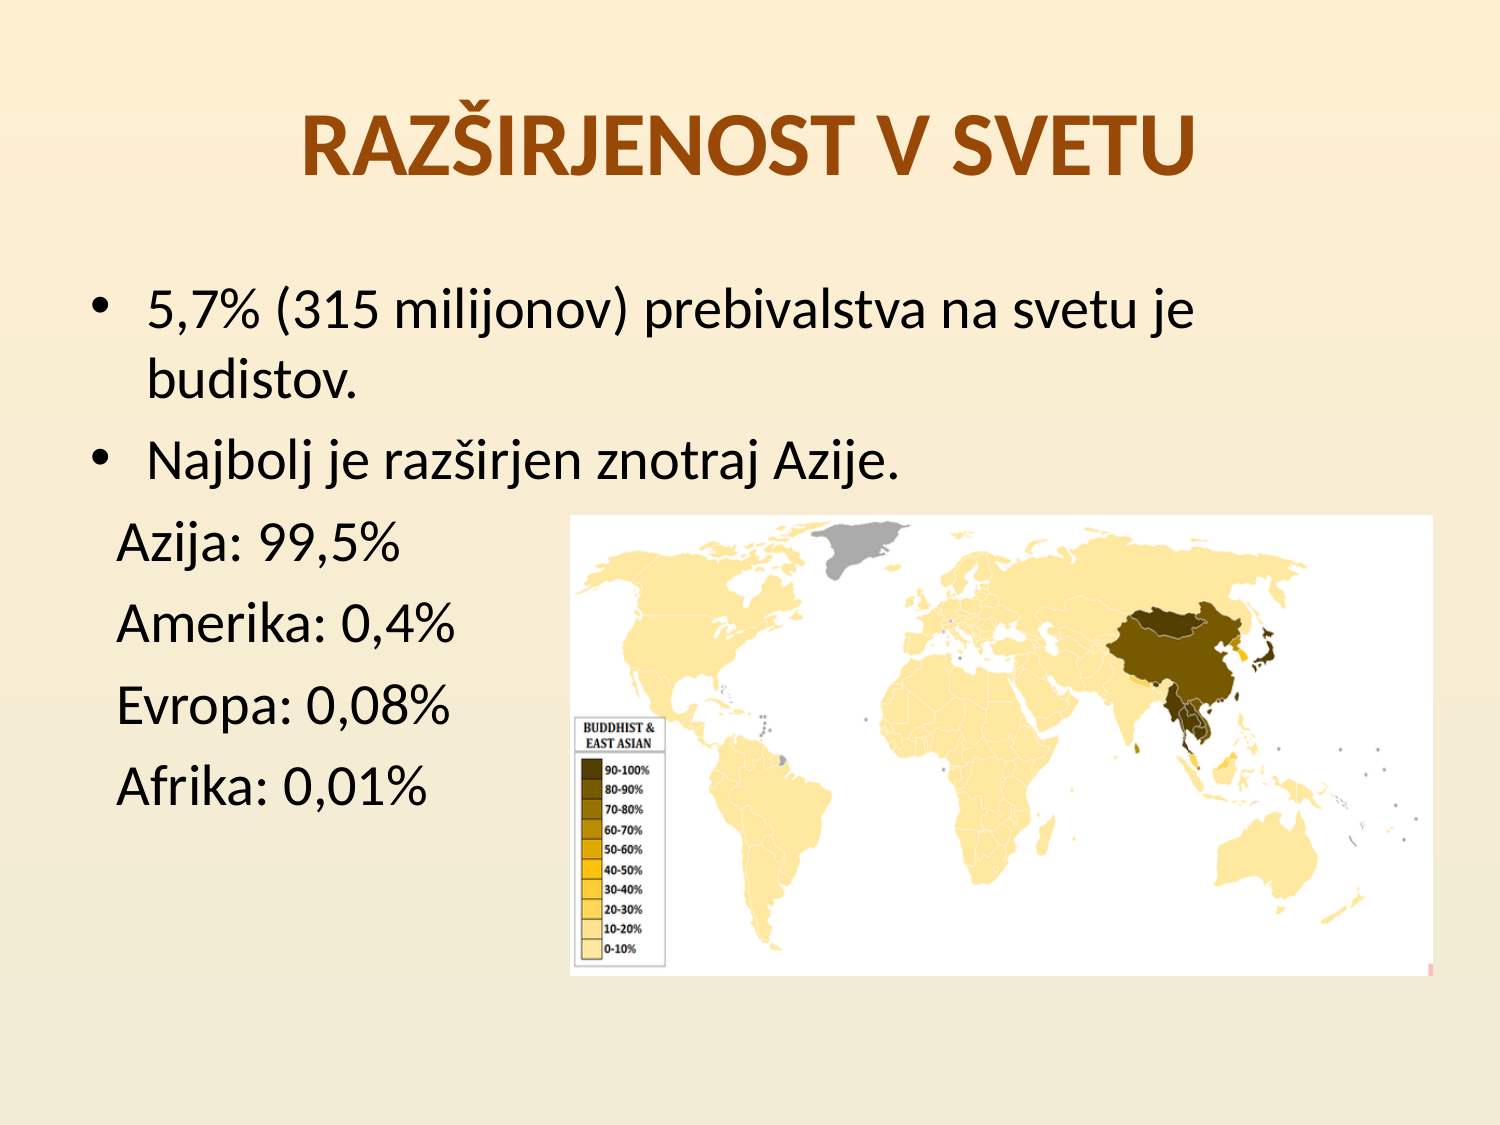

# RAZŠIRJENOST V SVETU
5,7% (315 milijonov) prebivalstva na svetu je budistov.
Najbolj je razširjen znotraj Azije.
 Azija: 99,5%
 Amerika: 0,4%
 Evropa: 0,08%
 Afrika: 0,01%